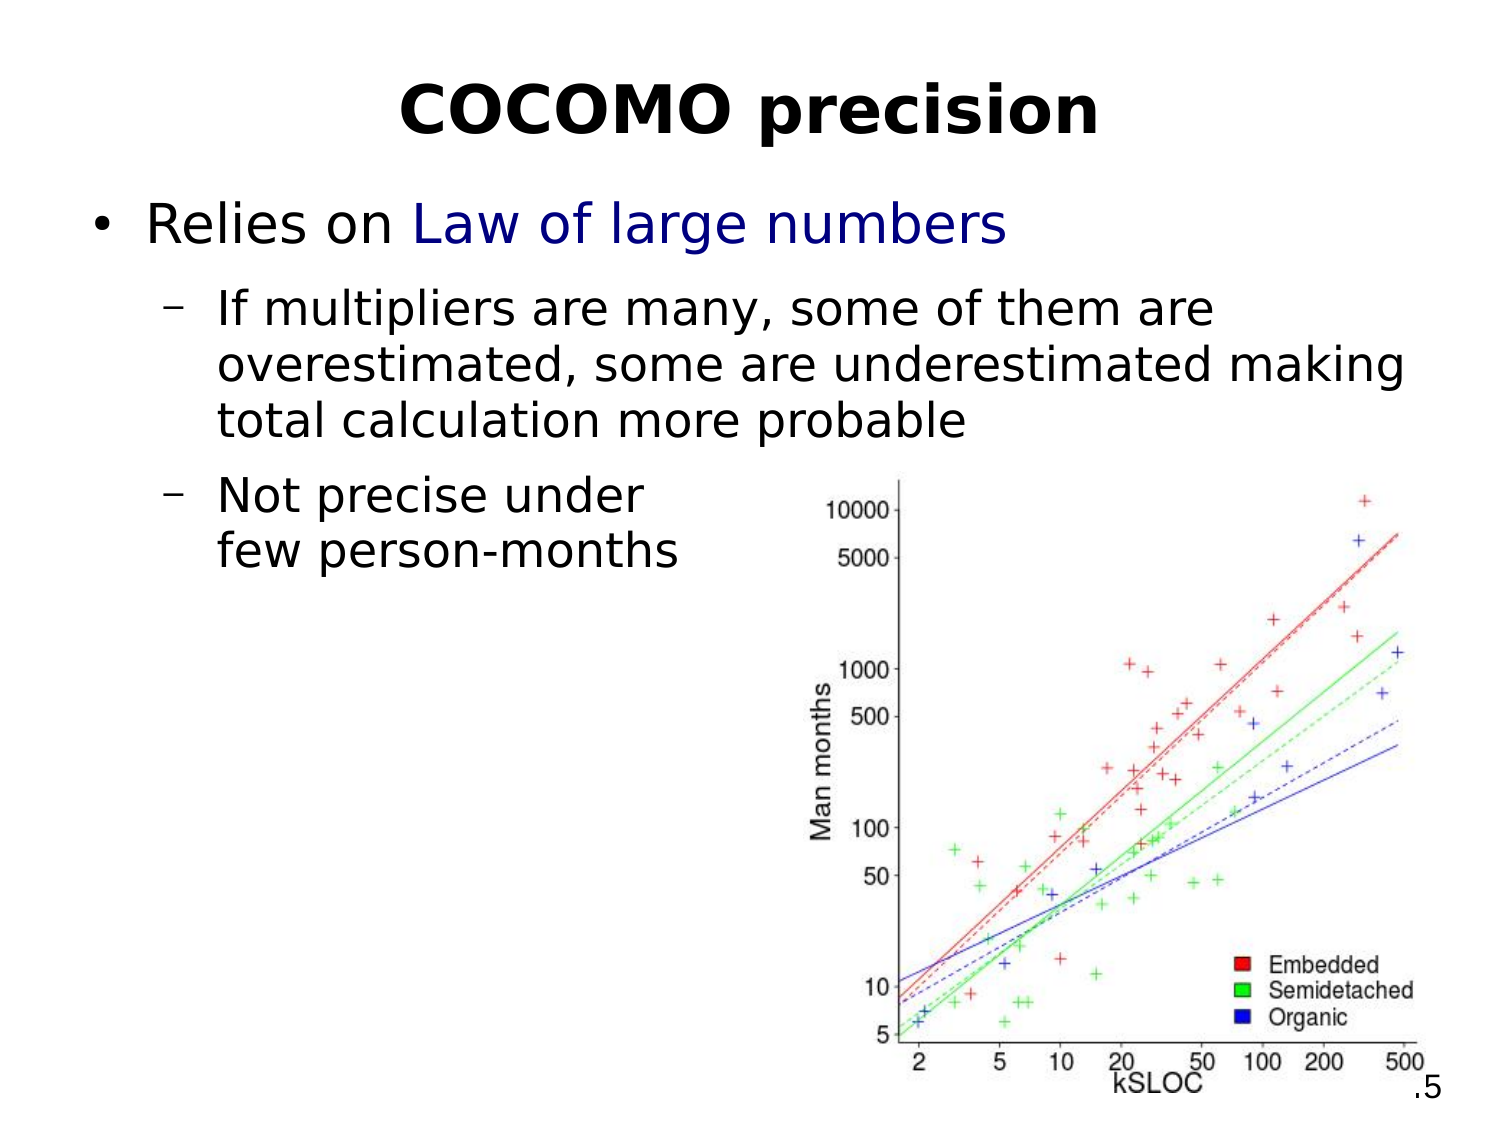

# COCOMO precision
Relies on Law of large numbers
If multipliers are many, some of them are overestimated, some are underestimated making total calculation more probable
Not precise under
few person-months